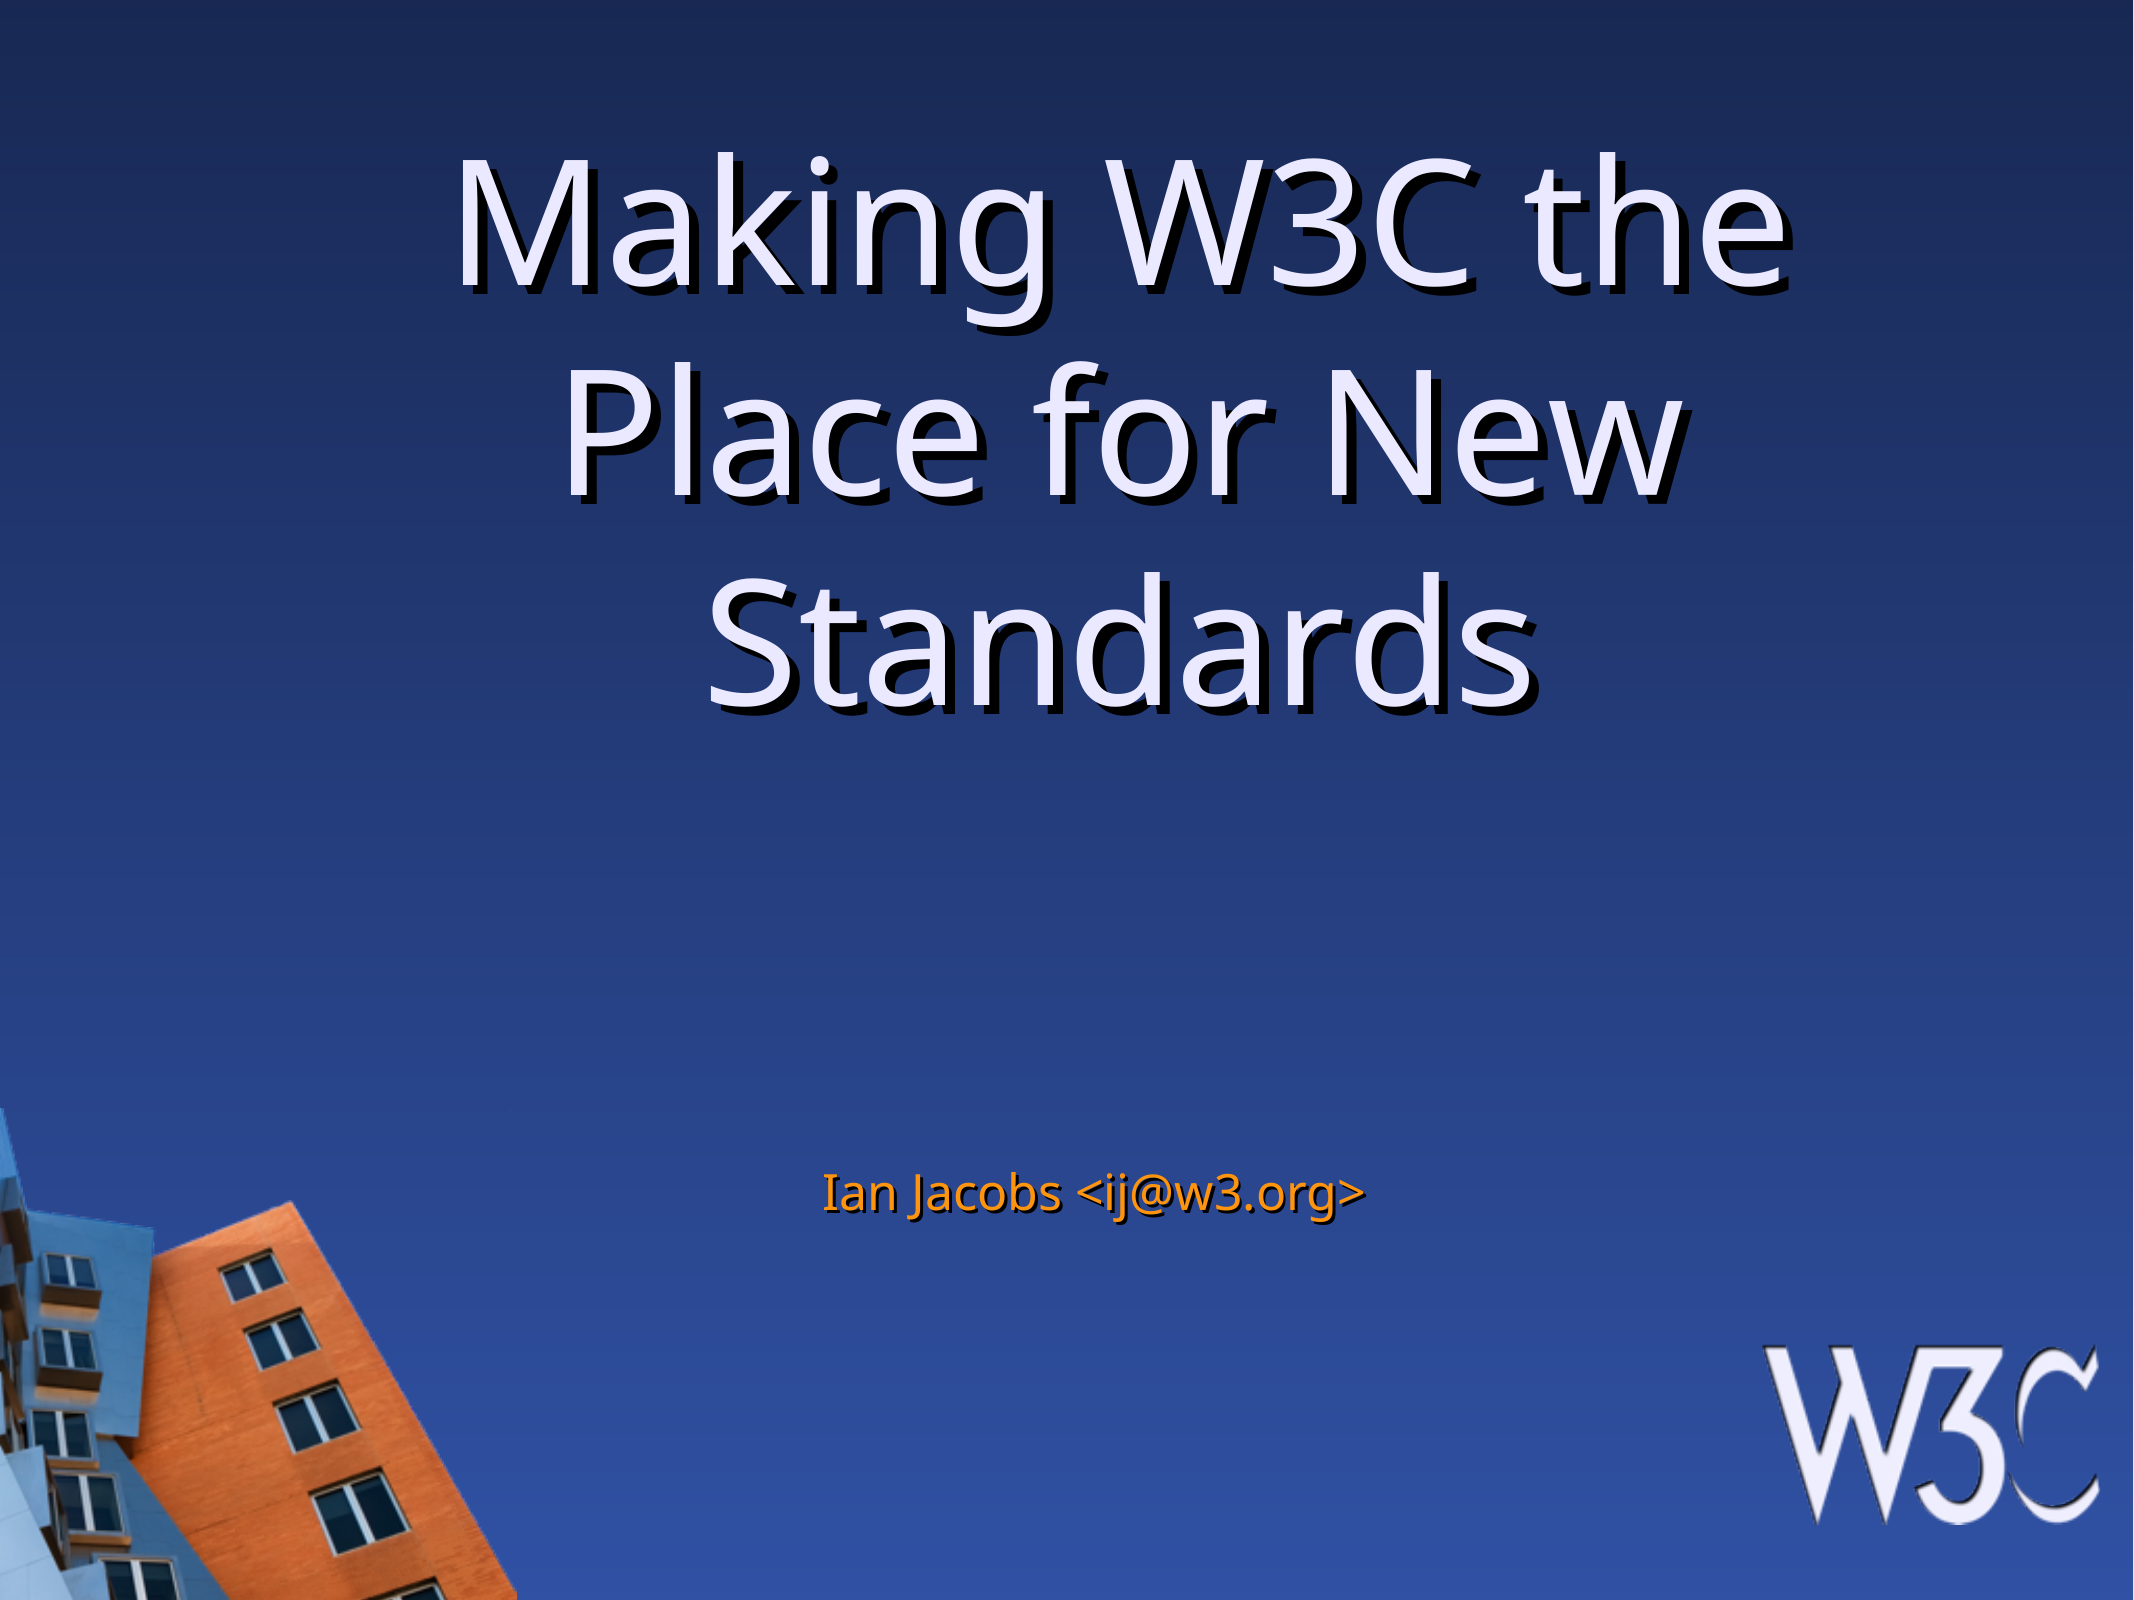

# Making W3C the Place for New Standards
Ian Jacobs <ij@w3.org>